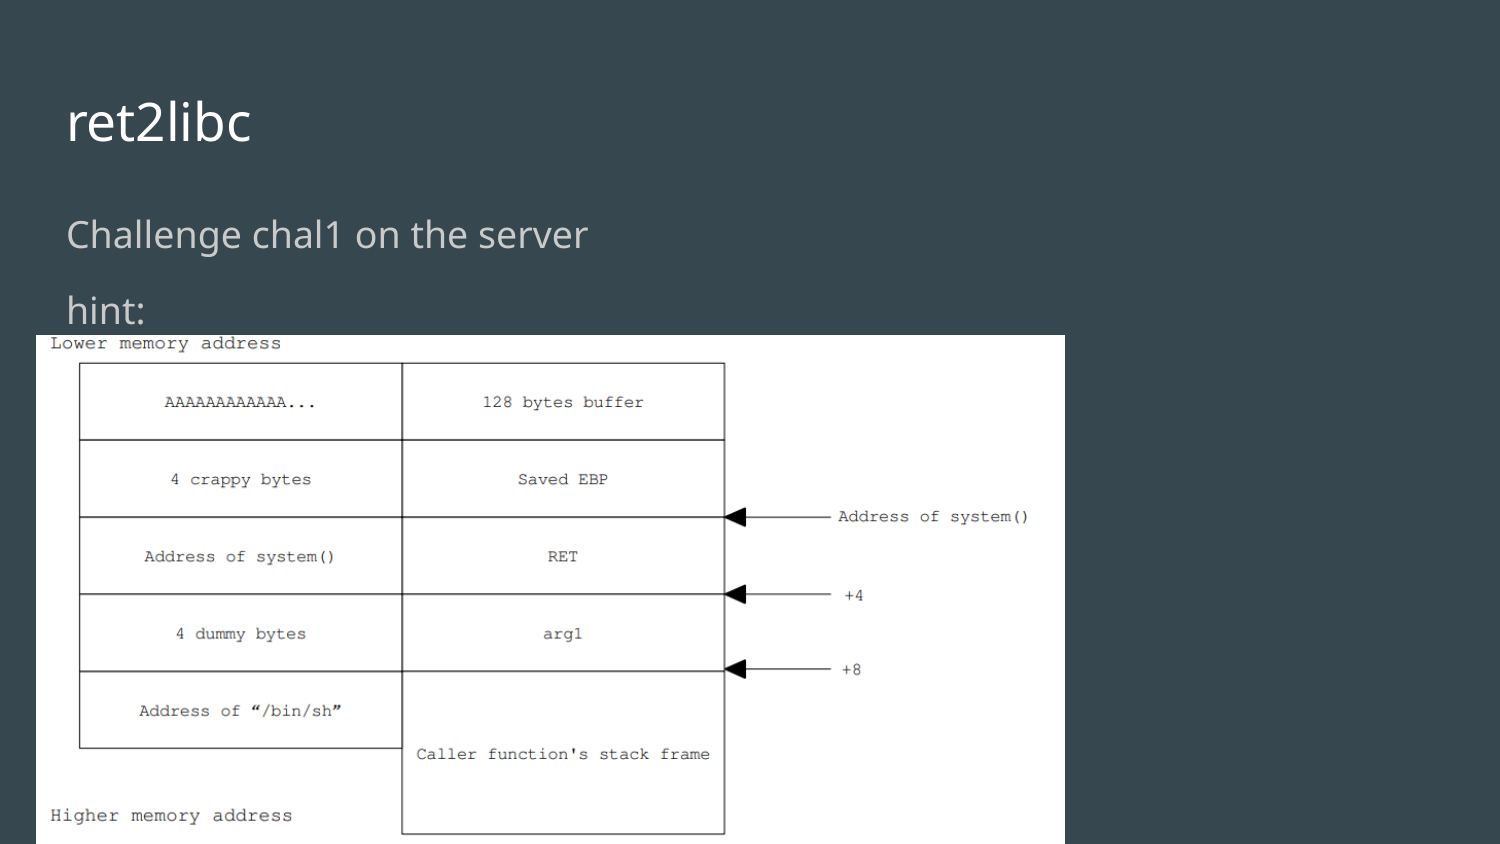

# ret2libc
Challenge chal1 on the server
hint: